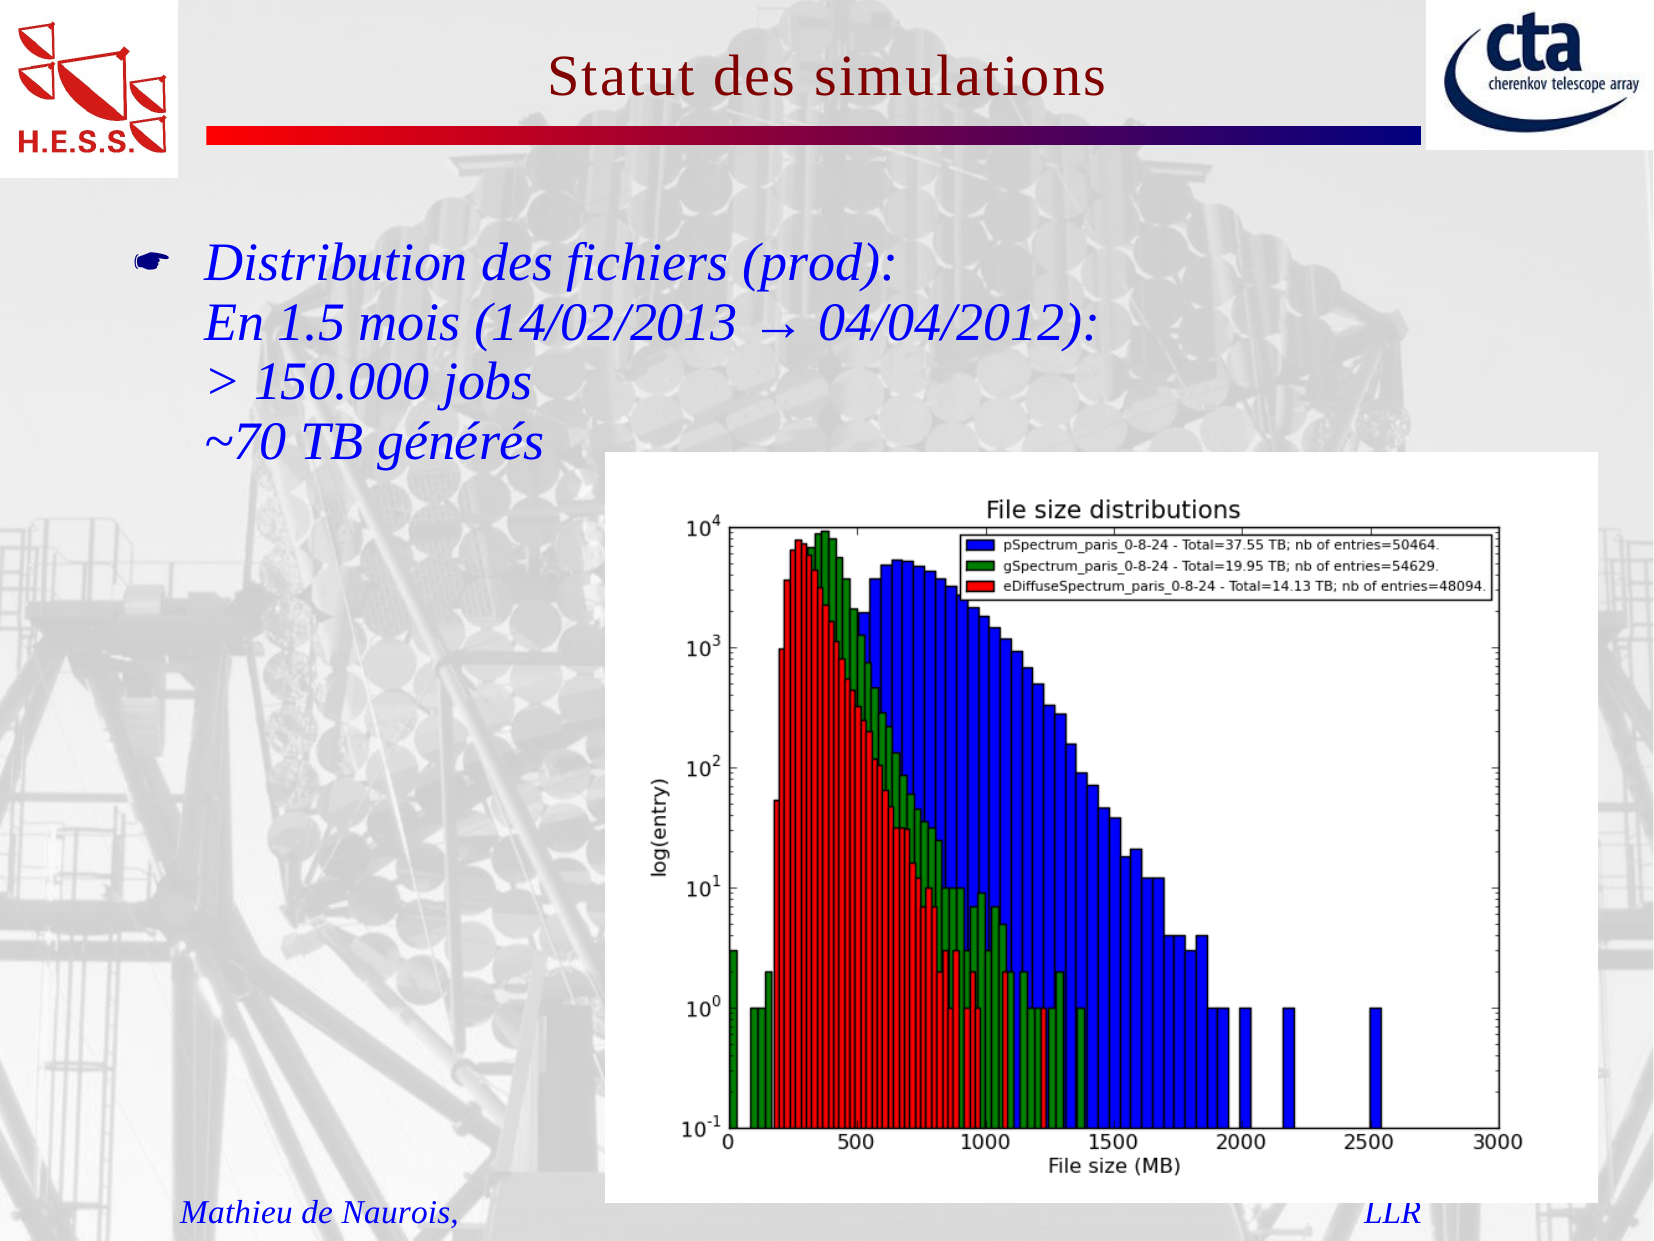

# Statut des simulations
Distribution des fichiers (prod):
En 1.5 mois (14/02/2013 → 04/04/2012):
> 150.000 jobs
~70 TB générés